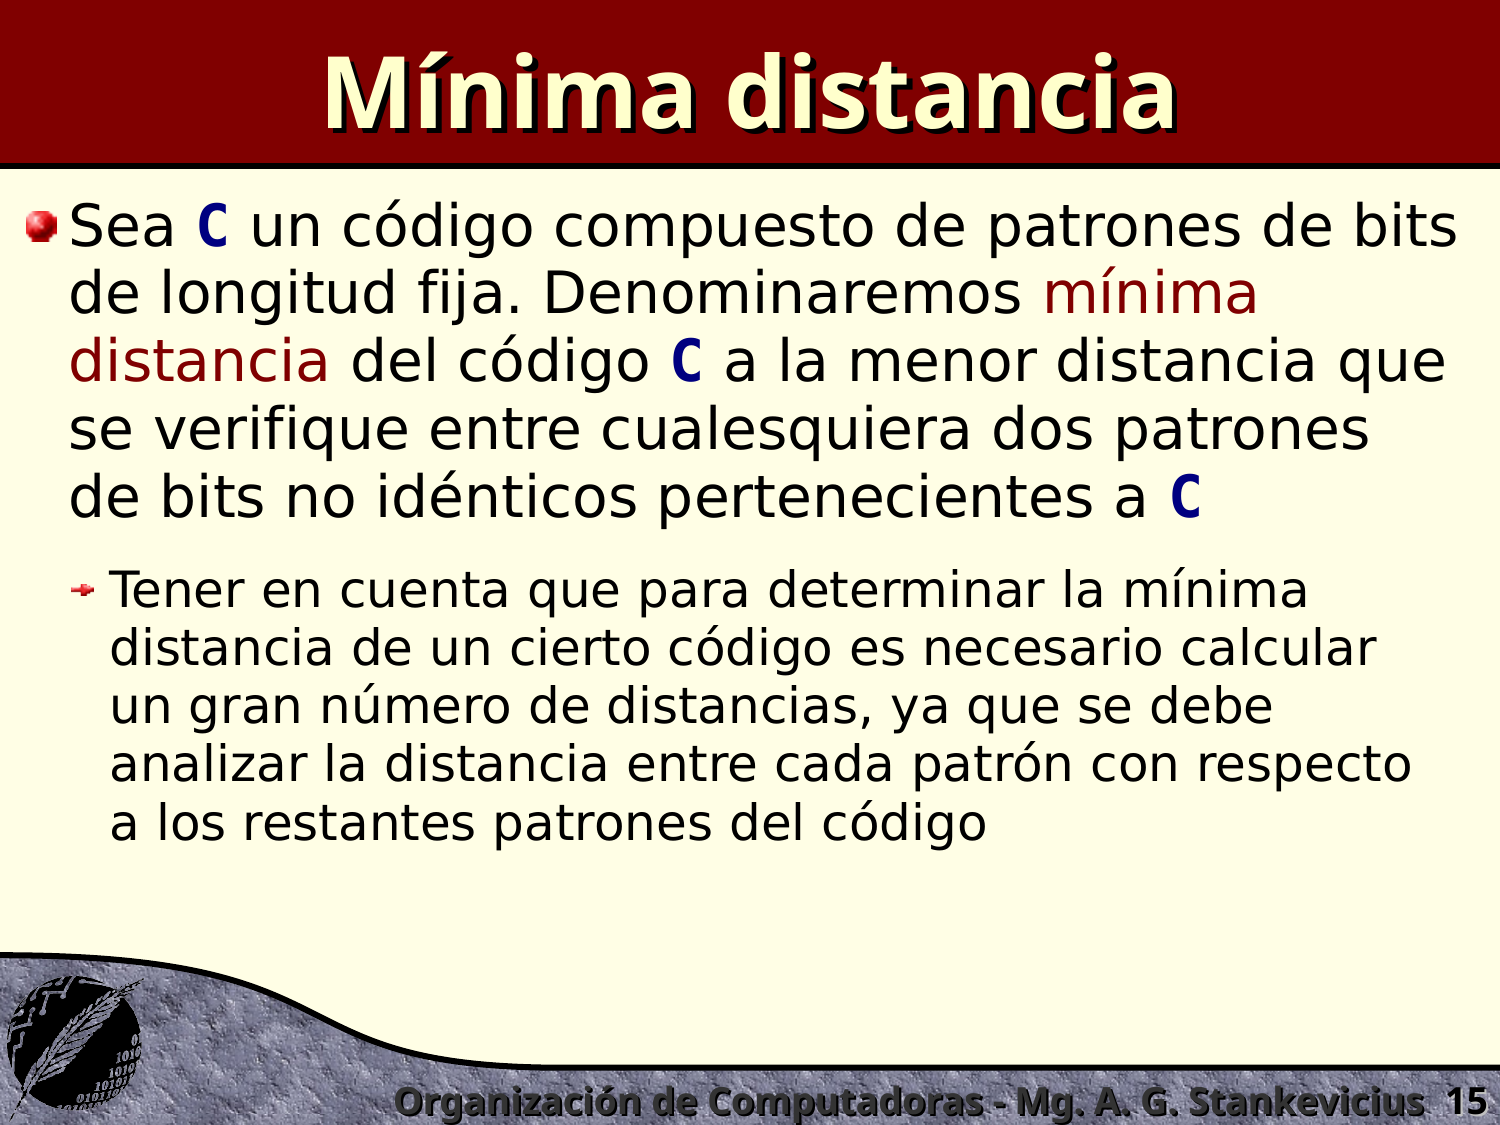

# Mínima distancia
Sea C un código compuesto de patrones de bits de longitud fija. Denominaremos mínima distancia del código C a la menor distancia que se verifique entre cualesquiera dos patrones
de bits no idénticos pertenecientes a C
Tener en cuenta que para determinar la mínima distancia de un cierto código es necesario calcular
un gran número de distancias, ya que se debe analizar la distancia entre cada patrón con respecto
a los restantes patrones del código
15